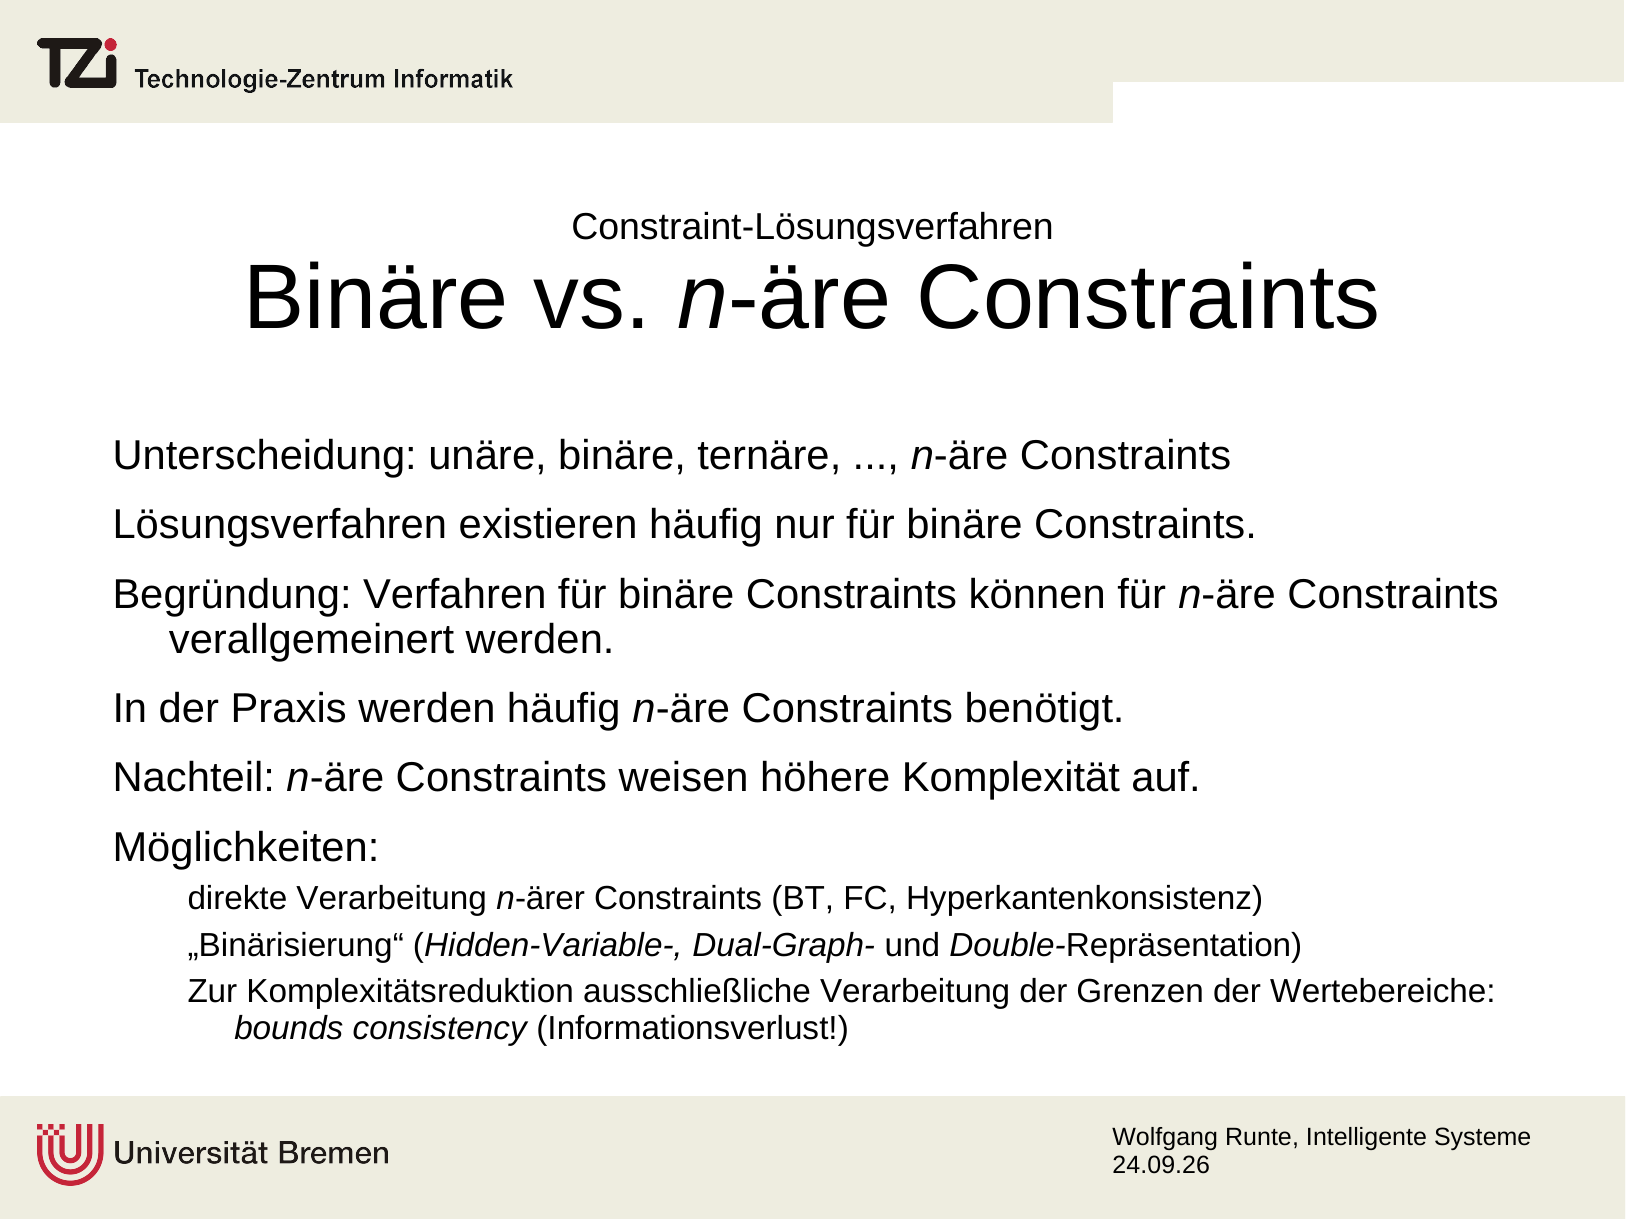

# Constraint-Lösungsverfahren Binäre vs. n-äre Constraints
Unterscheidung: unäre, binäre, ternäre, ..., n-äre Constraints
Lösungsverfahren existieren häufig nur für binäre Constraints.
Begründung: Verfahren für binäre Constraints können für n-äre Constraints verallgemeinert werden.
In der Praxis werden häufig n-äre Constraints benötigt.
Nachteil: n-äre Constraints weisen höhere Komplexität auf.
Möglichkeiten:
direkte Verarbeitung n-ärer Constraints (BT, FC, Hyperkantenkonsistenz)
„Binärisierung“ (Hidden-Variable-, Dual-Graph- und Double-Repräsentation)
Zur Komplexitätsreduktion ausschließliche Verarbeitung der Grenzen der Wertebereiche: bounds consistency (Informationsverlust!)